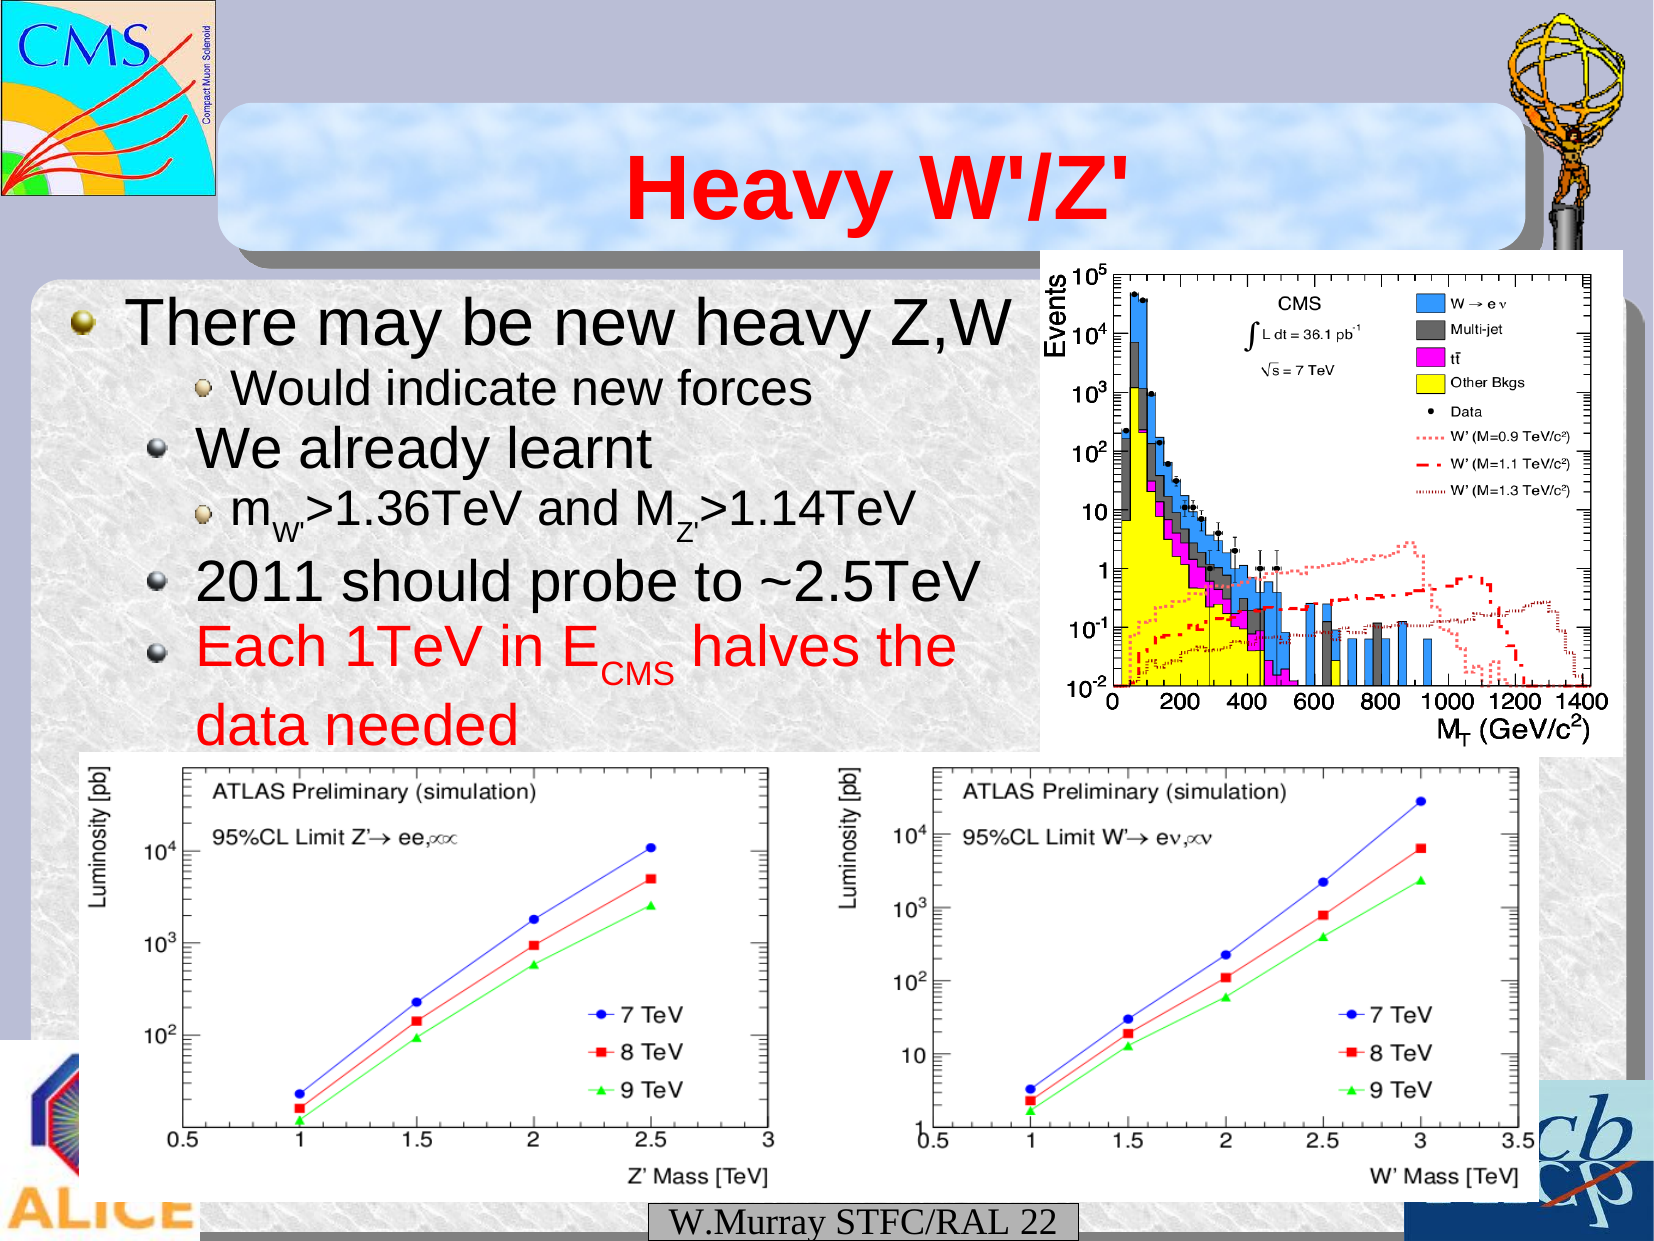

# Heavy W'/Z'
There may be new heavy Z,W
Would indicate new forces
We already learnt
mW'>1.36TeV and MZ'>1.14TeV
2011 should probe to ~2.5TeV
Each 1TeV in ECMS halves the data needed
ATLAS
preliminary
ATLAS
preliminary